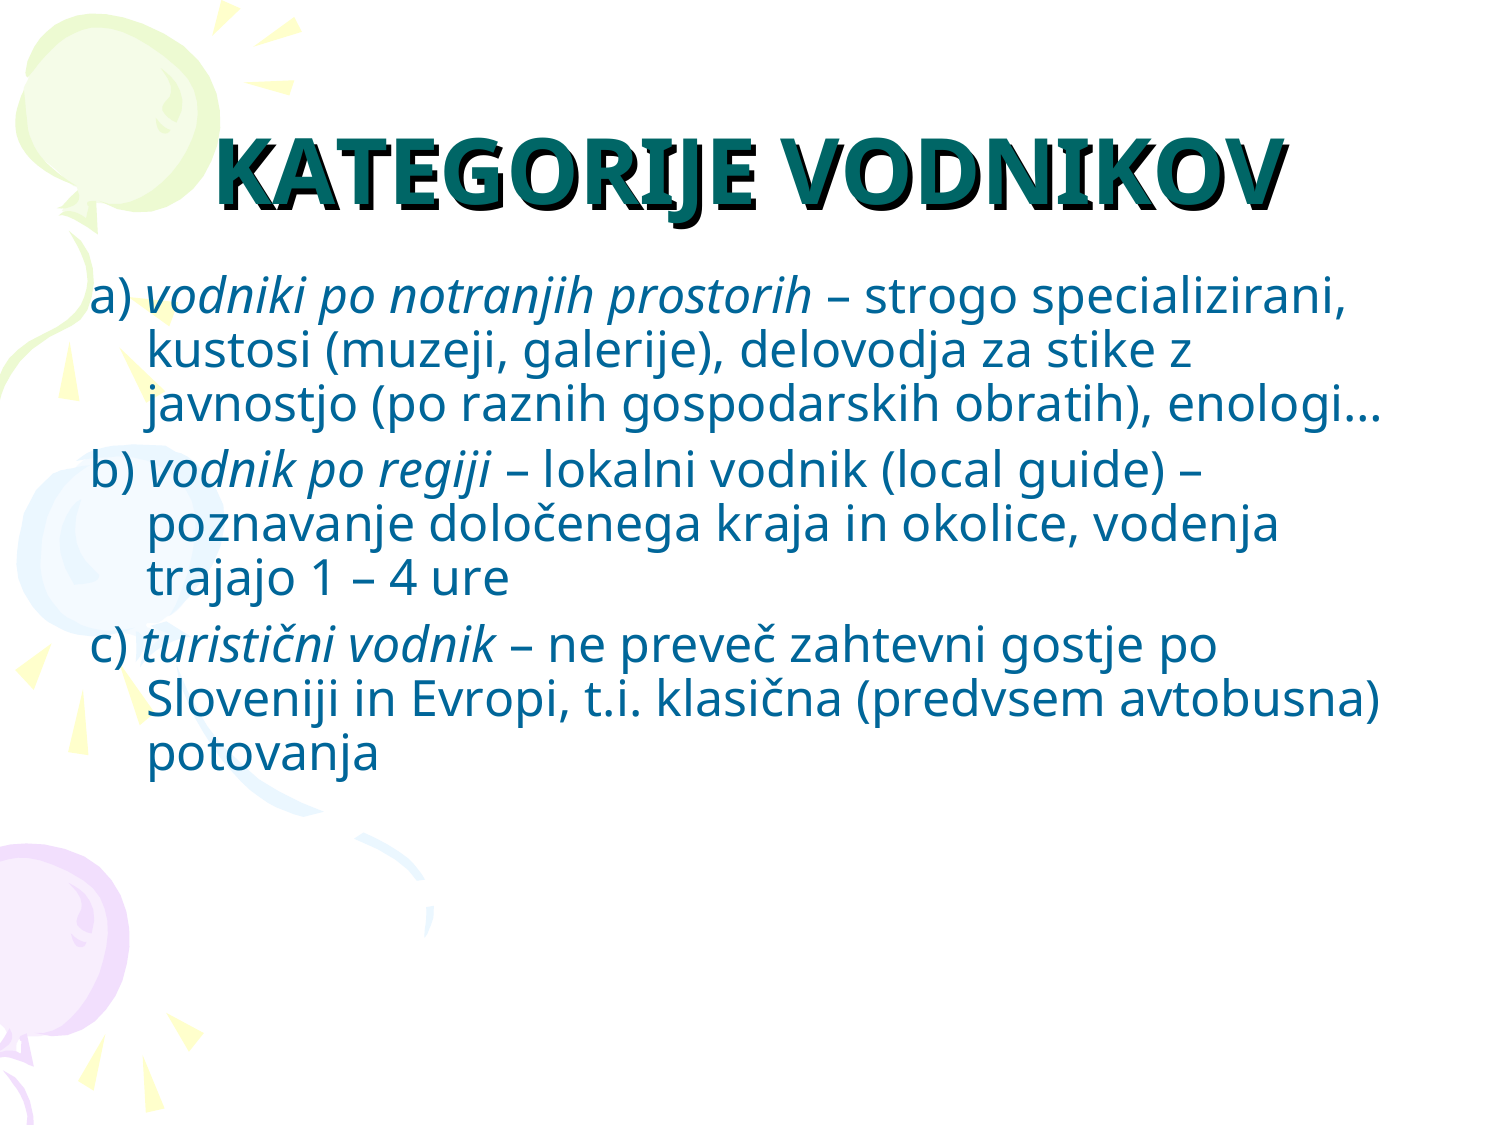

# KATEGORIJE VODNIKOV
a) vodniki po notranjih prostorih – strogo specializirani, kustosi (muzeji, galerije), delovodja za stike z javnostjo (po raznih gospodarskih obratih), enologi…
b) vodnik po regiji – lokalni vodnik (local guide) – poznavanje določenega kraja in okolice, vodenja trajajo 1 – 4 ure
c) turistični vodnik – ne preveč zahtevni gostje po Sloveniji in Evropi, t.i. klasična (predvsem avtobusna) potovanja